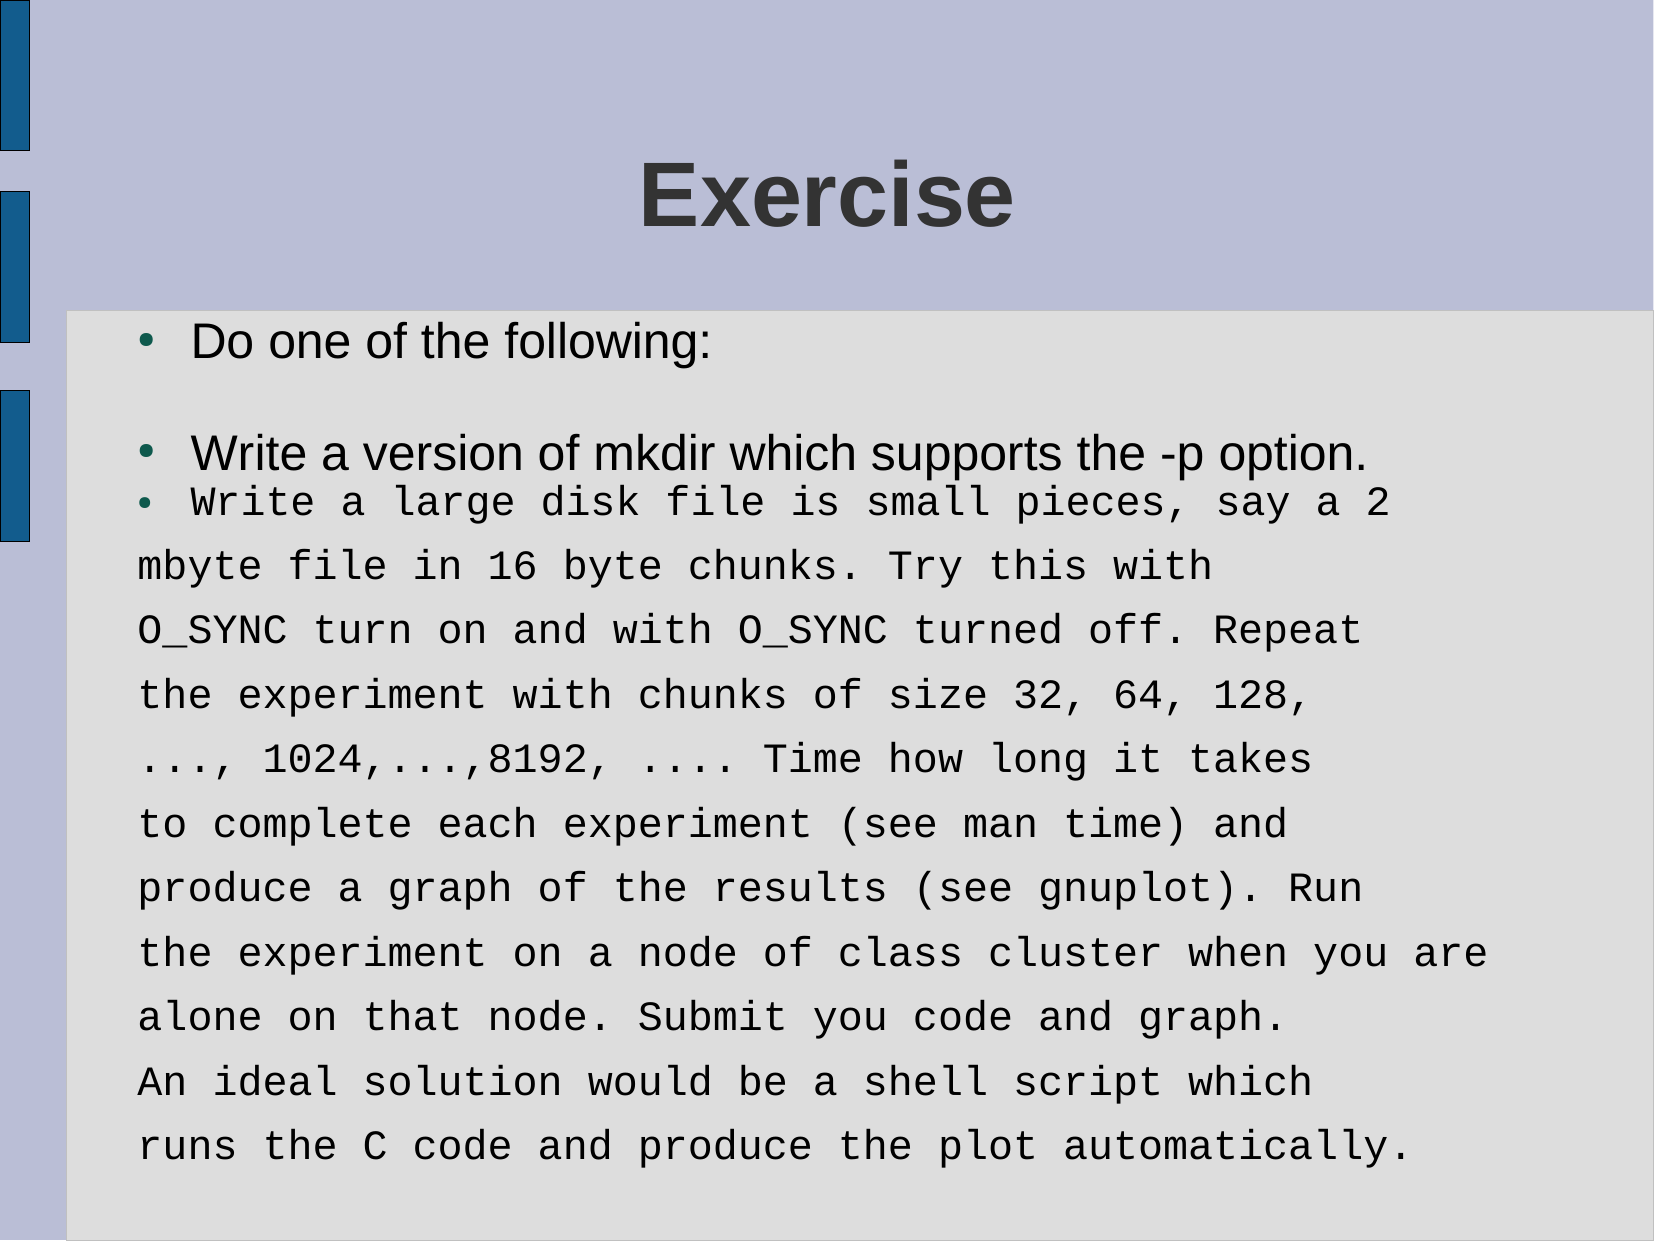

# Exercise
Do one of the following:
Write a version of mkdir which supports the -p option.
Write a large disk file is small pieces, say a 2
mbyte file in 16 byte chunks. Try this with
O_SYNC turn on and with O_SYNC turned off. Repeat
the experiment with chunks of size 32, 64, 128,
..., 1024,...,8192, .... Time how long it takes
to complete each experiment (see man time) and
produce a graph of the results (see gnuplot). Run
the experiment on a node of class cluster when you are
alone on that node. Submit you code and graph.
An ideal solution would be a shell script which
runs the C code and produce the plot automatically.
...